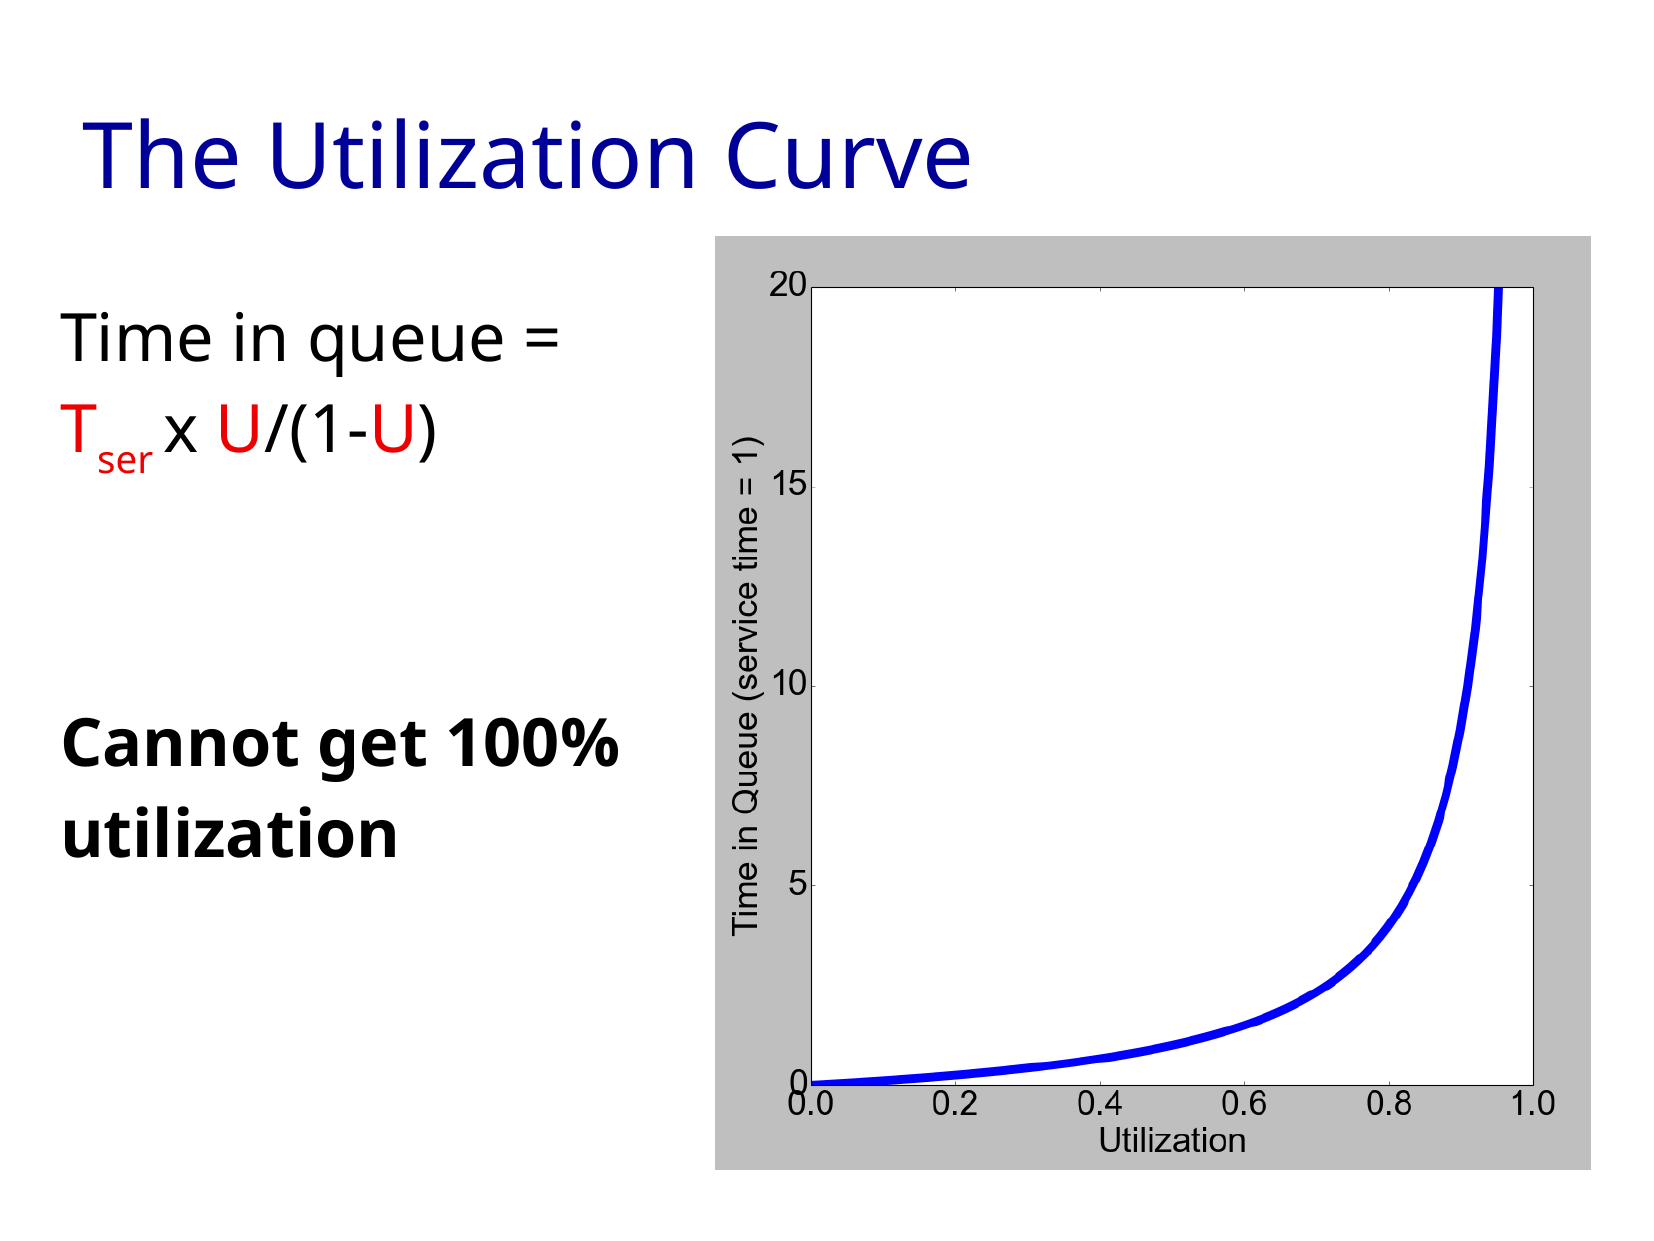

# The Utilization Curve
Time in queue =
Tser x U/(1-U)
Cannot get 100% utilization
63